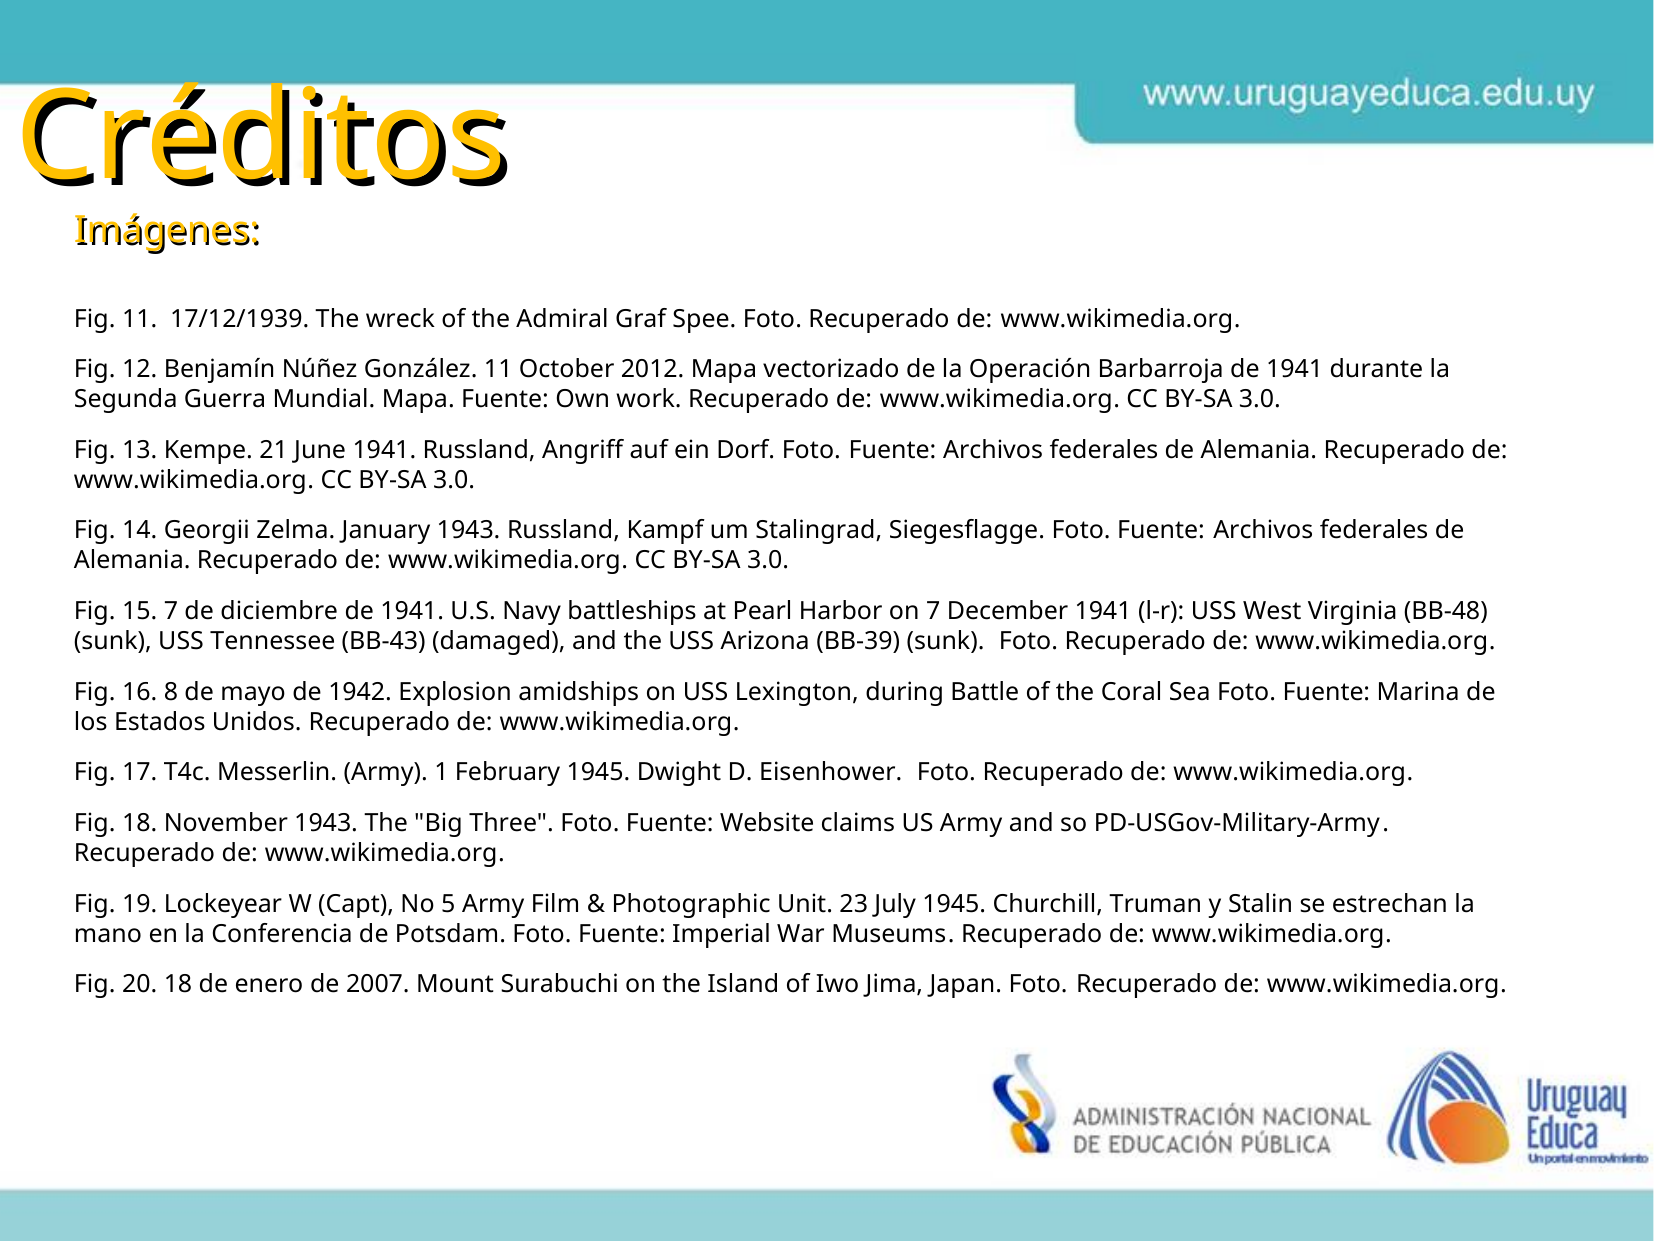

# Créditos
Imágenes:
Fig. 11. 17/12/1939. The wreck of the Admiral Graf Spee. Foto. Recuperado de: www.wikimedia.org.
Fig. 12. Benjamín Núñez González. 11 October 2012. Mapa vectorizado de la Operación Barbarroja de 1941 durante la Segunda Guerra Mundial. Mapa. Fuente: Own work. Recuperado de: www.wikimedia.org. CC BY-SA 3.0.
Fig. 13. Kempe. 21 June 1941. Russland, Angriff auf ein Dorf. Foto. Fuente: Archivos federales de Alemania. Recuperado de: www.wikimedia.org. CC BY-SA 3.0.
Fig. 14. Georgii Zelma. January 1943. Russland, Kampf um Stalingrad, Siegesflagge. Foto. Fuente: Archivos federales de Alemania. Recuperado de: www.wikimedia.org. CC BY-SA 3.0.
Fig. 15. 7 de diciembre de 1941. U.S. Navy battleships at Pearl Harbor on 7 December 1941 (l-r): USS West Virginia (BB-48) (sunk), USS Tennessee (BB-43) (damaged), and the USS Arizona (BB-39) (sunk). Foto. Recuperado de: www.wikimedia.org.
Fig. 16. 8 de mayo de 1942. Explosion amidships on USS Lexington, during Battle of the Coral Sea Foto. Fuente: Marina de los Estados Unidos. Recuperado de: www.wikimedia.org.
Fig. 17. T4c. Messerlin. (Army). 1 February 1945. Dwight D. Eisenhower. Foto. Recuperado de: www.wikimedia.org.
Fig. 18. November 1943. The "Big Three". Foto. Fuente: Website claims US Army and so PD-USGov-Military-Army. Recuperado de: www.wikimedia.org.
Fig. 19. Lockeyear W (Capt), No 5 Army Film & Photographic Unit. 23 July 1945. Churchill, Truman y Stalin se estrechan la mano en la Conferencia de Potsdam. Foto. Fuente: Imperial War Museums. Recuperado de: www.wikimedia.org.
Fig. 20. 18 de enero de 2007. Mount Surabuchi on the Island of Iwo Jima, Japan. Foto. Recuperado de: www.wikimedia.org.